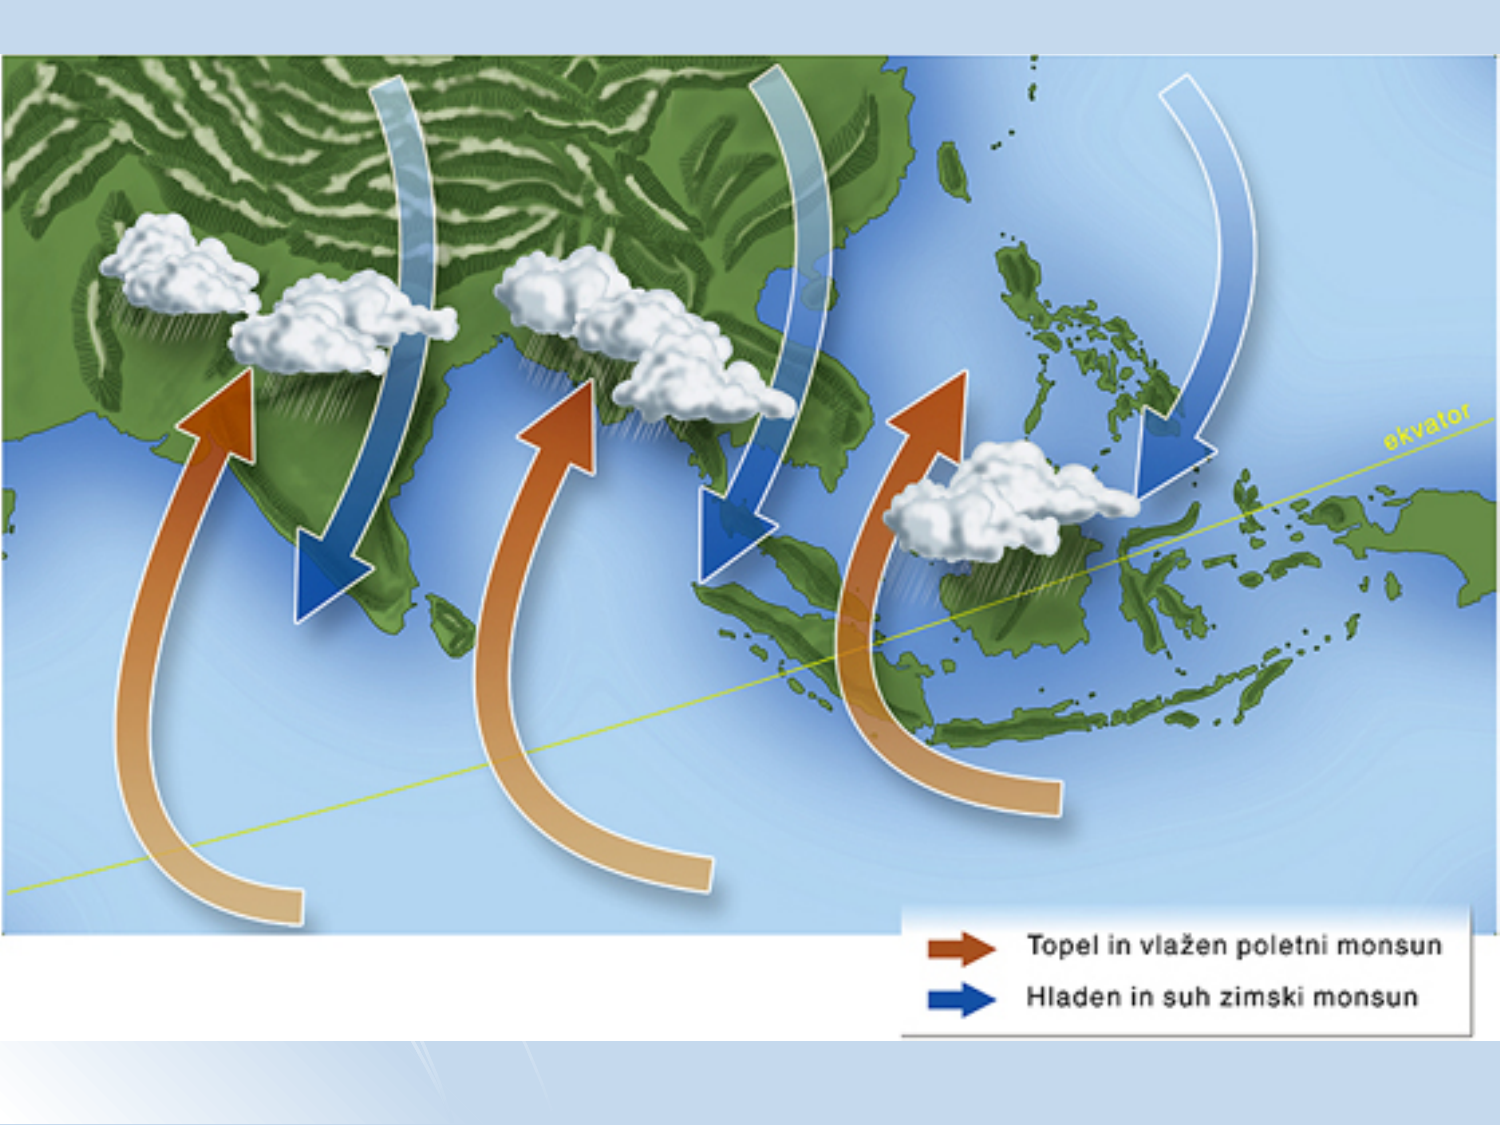

# MONSUNI:
v časih monsunov je vlažnost velika
POLETNI MONSUN: med aprilom in oktobrom, veter piha iznad morja, zelo hladen, vlažen in prinaša deževje
ZIMSKI MONSUN:piha s Himalaje proti morju in je zelo suh, veliko manj vlage
velika nevarnost poplav zaradi katerih so večkrat tudi smrtne žrtve